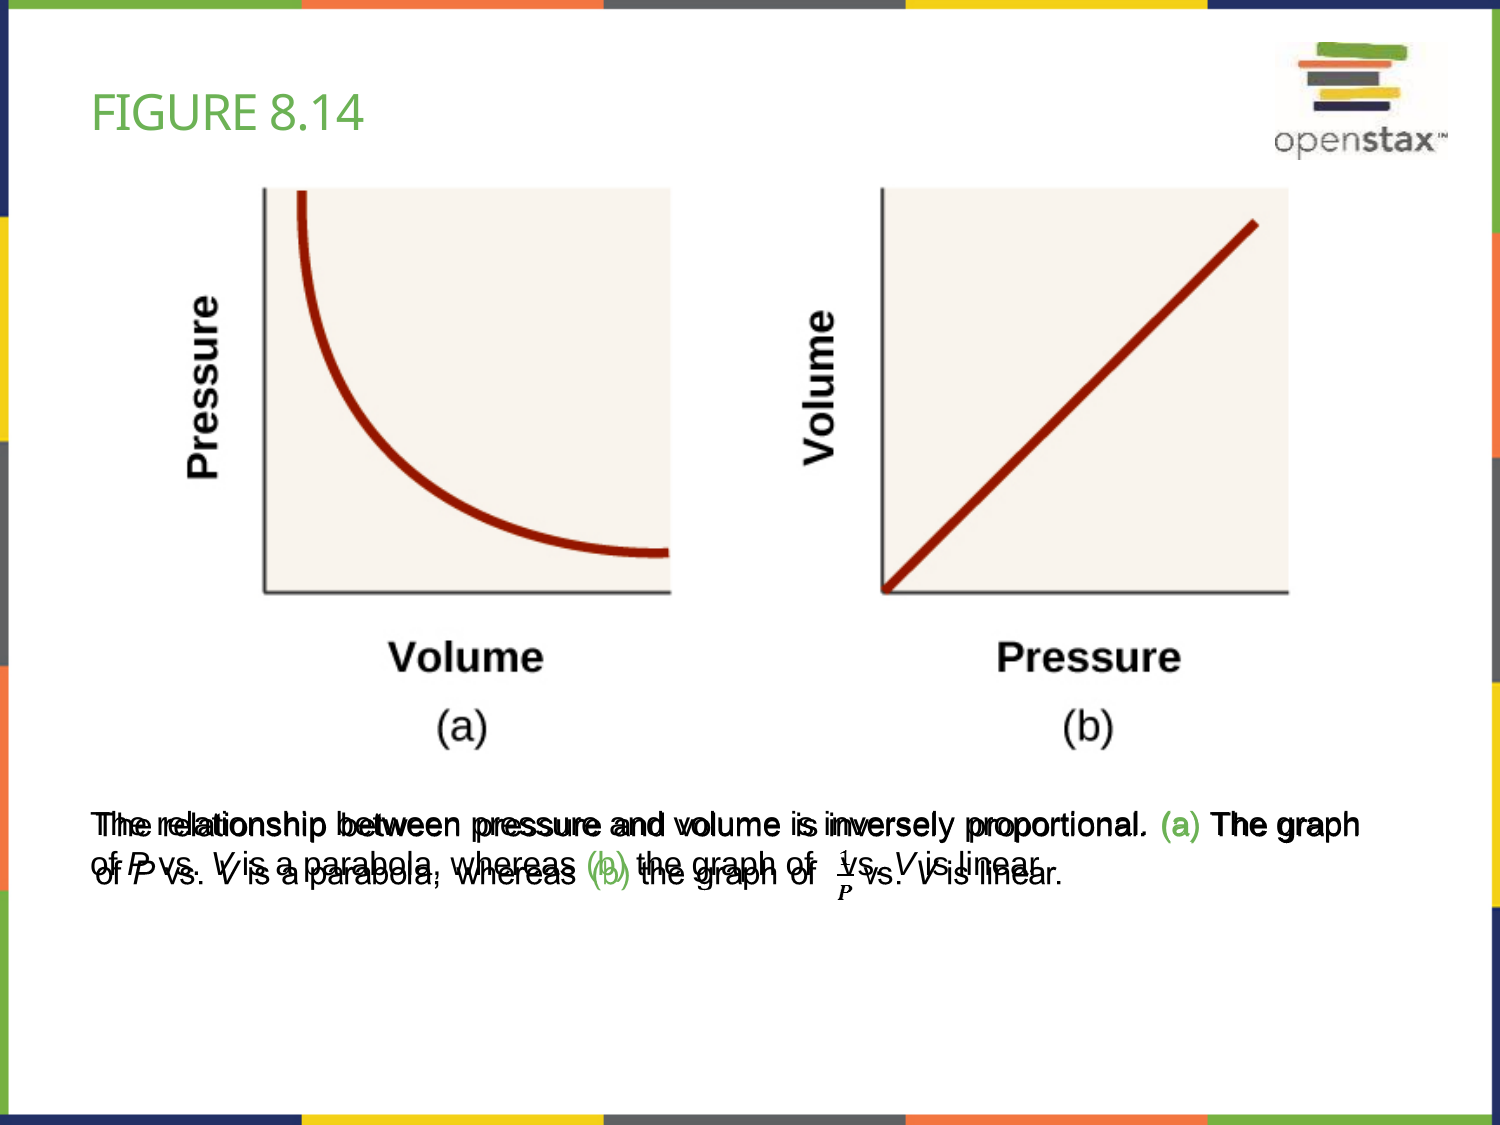

# Figure 8.14
The relationship between pressure and volume is inversely proportional. (a) The graph of P vs. V is a parabola, whereas (b) the graph of vs. V is linear.